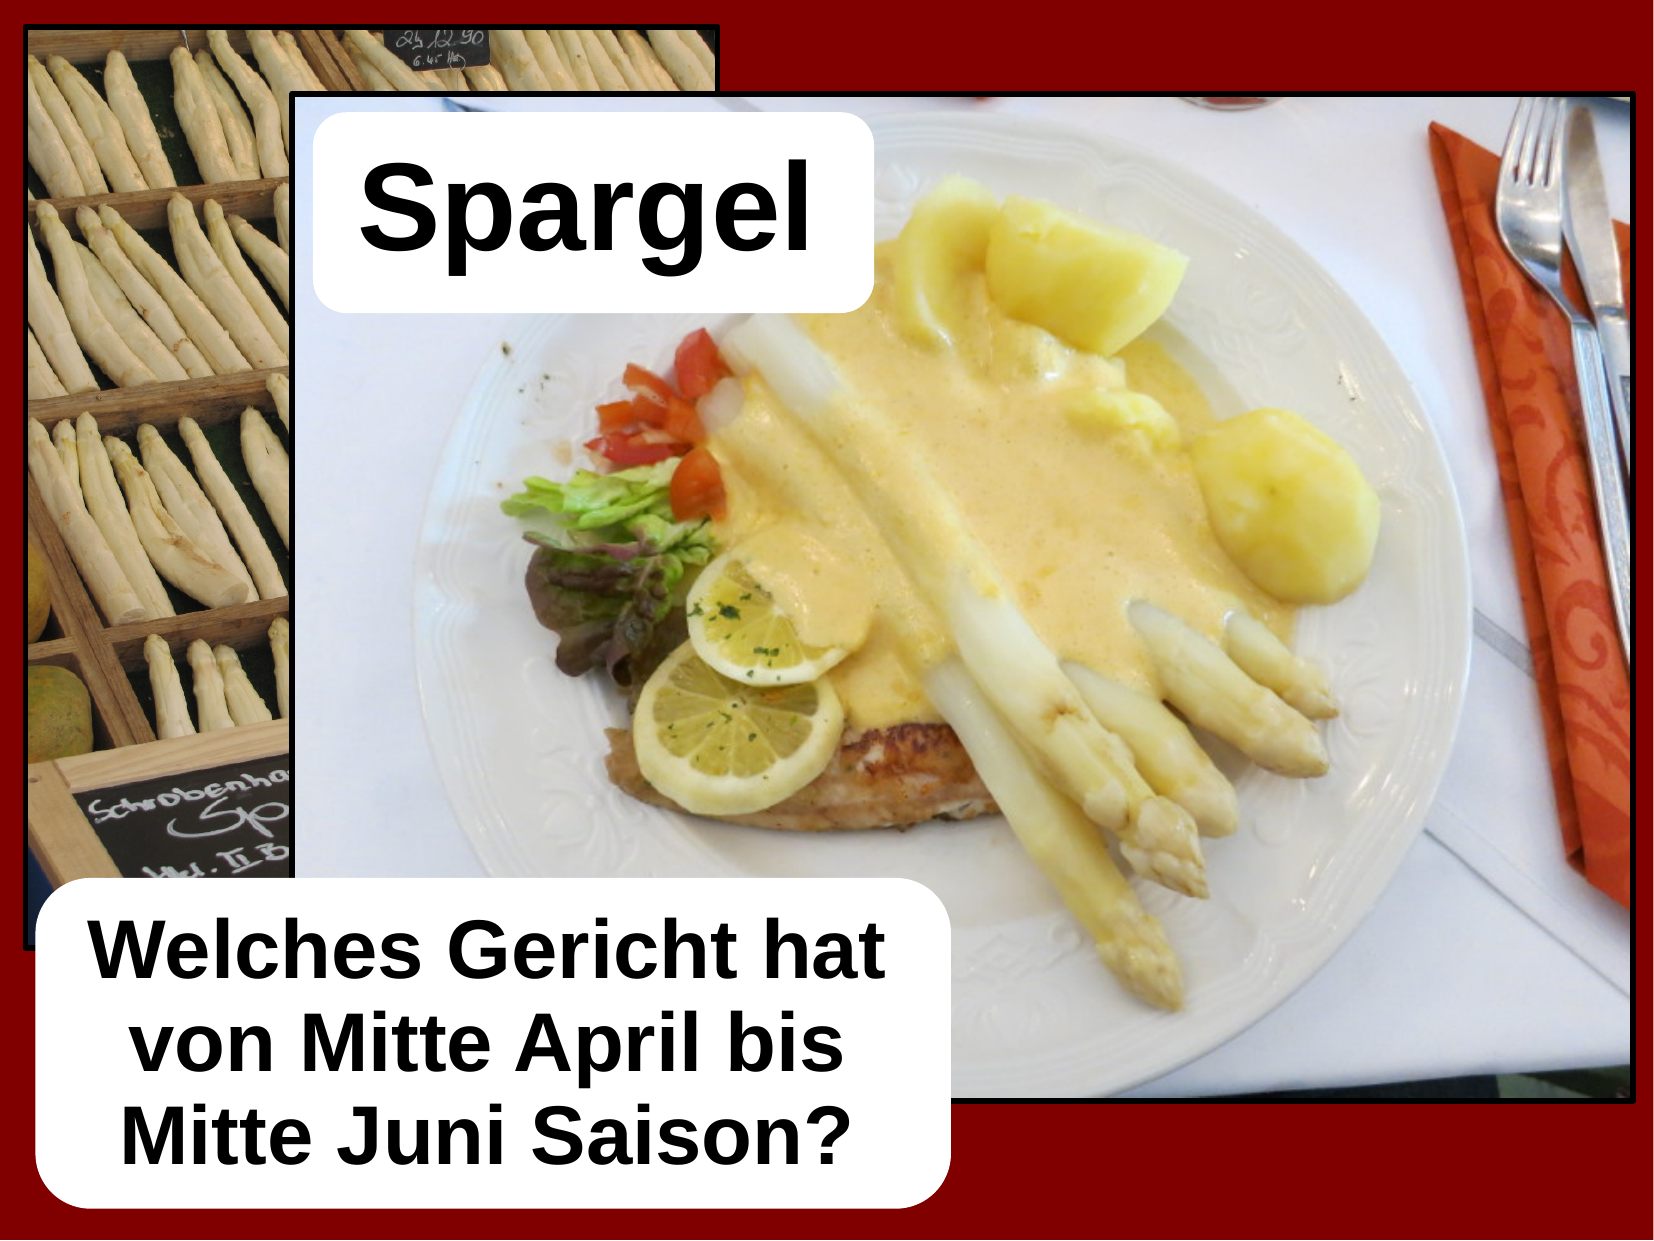

Spargel
Welches Gericht hat
von Mitte April bis
Mitte Juni Saison?